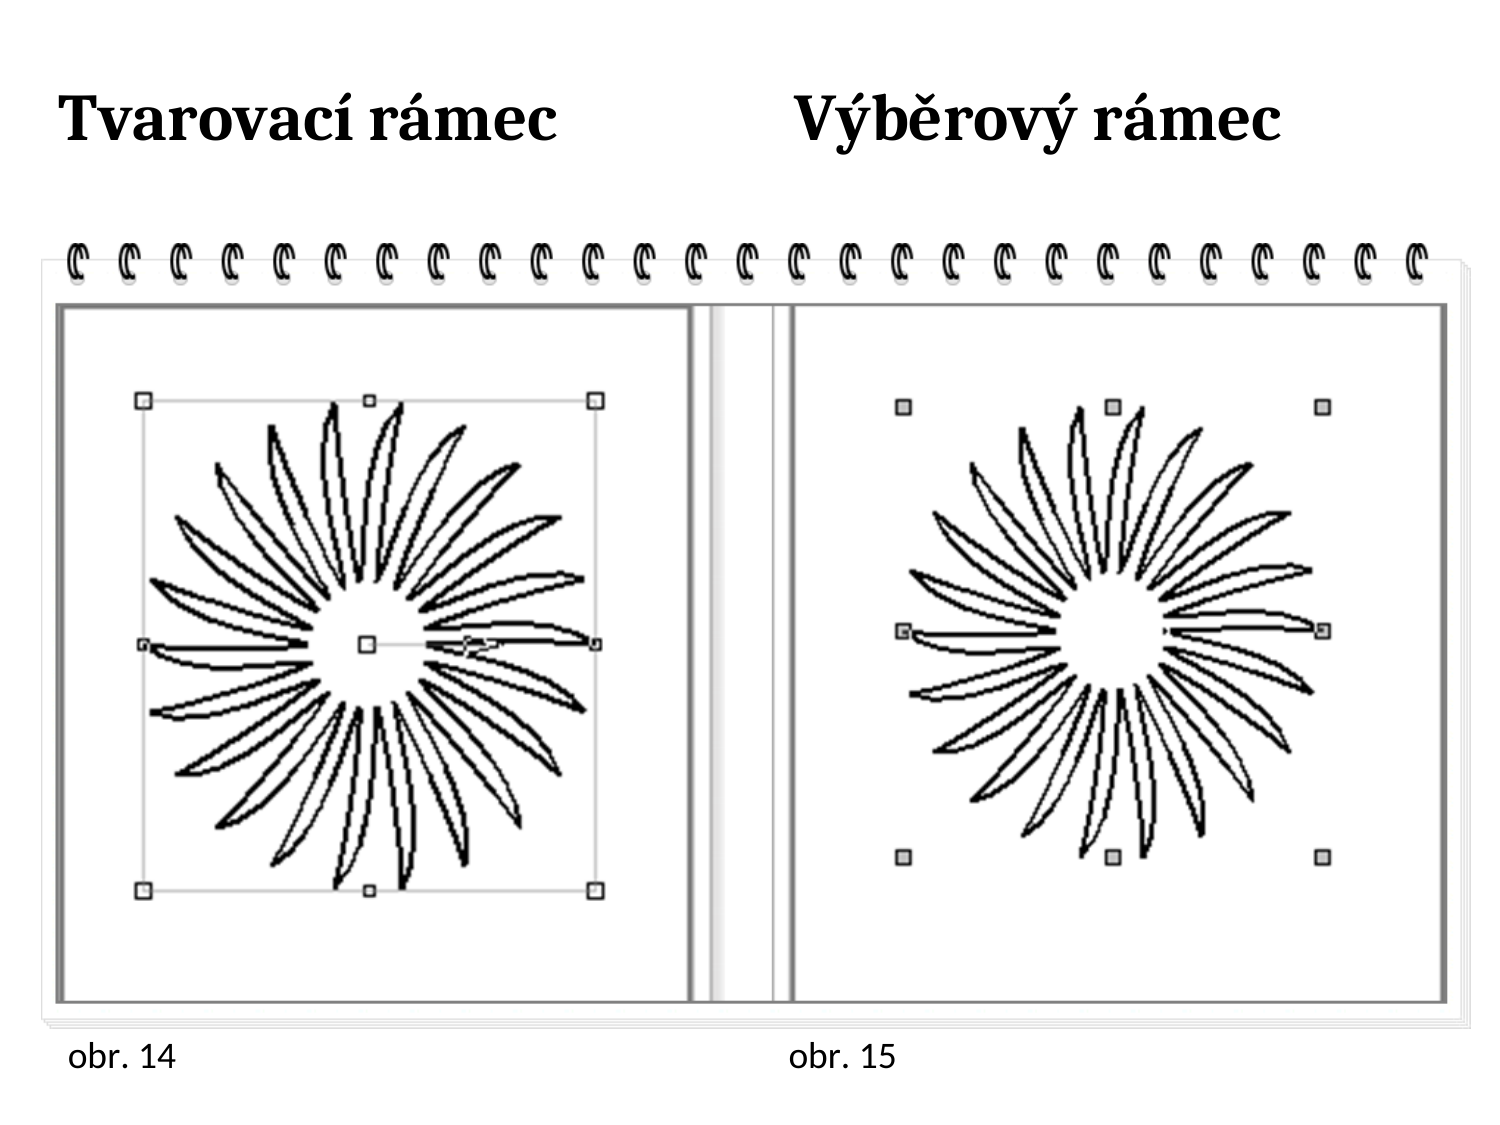

Tvarovací rámec	Výběrový rámec
obr. 14
obr. 15